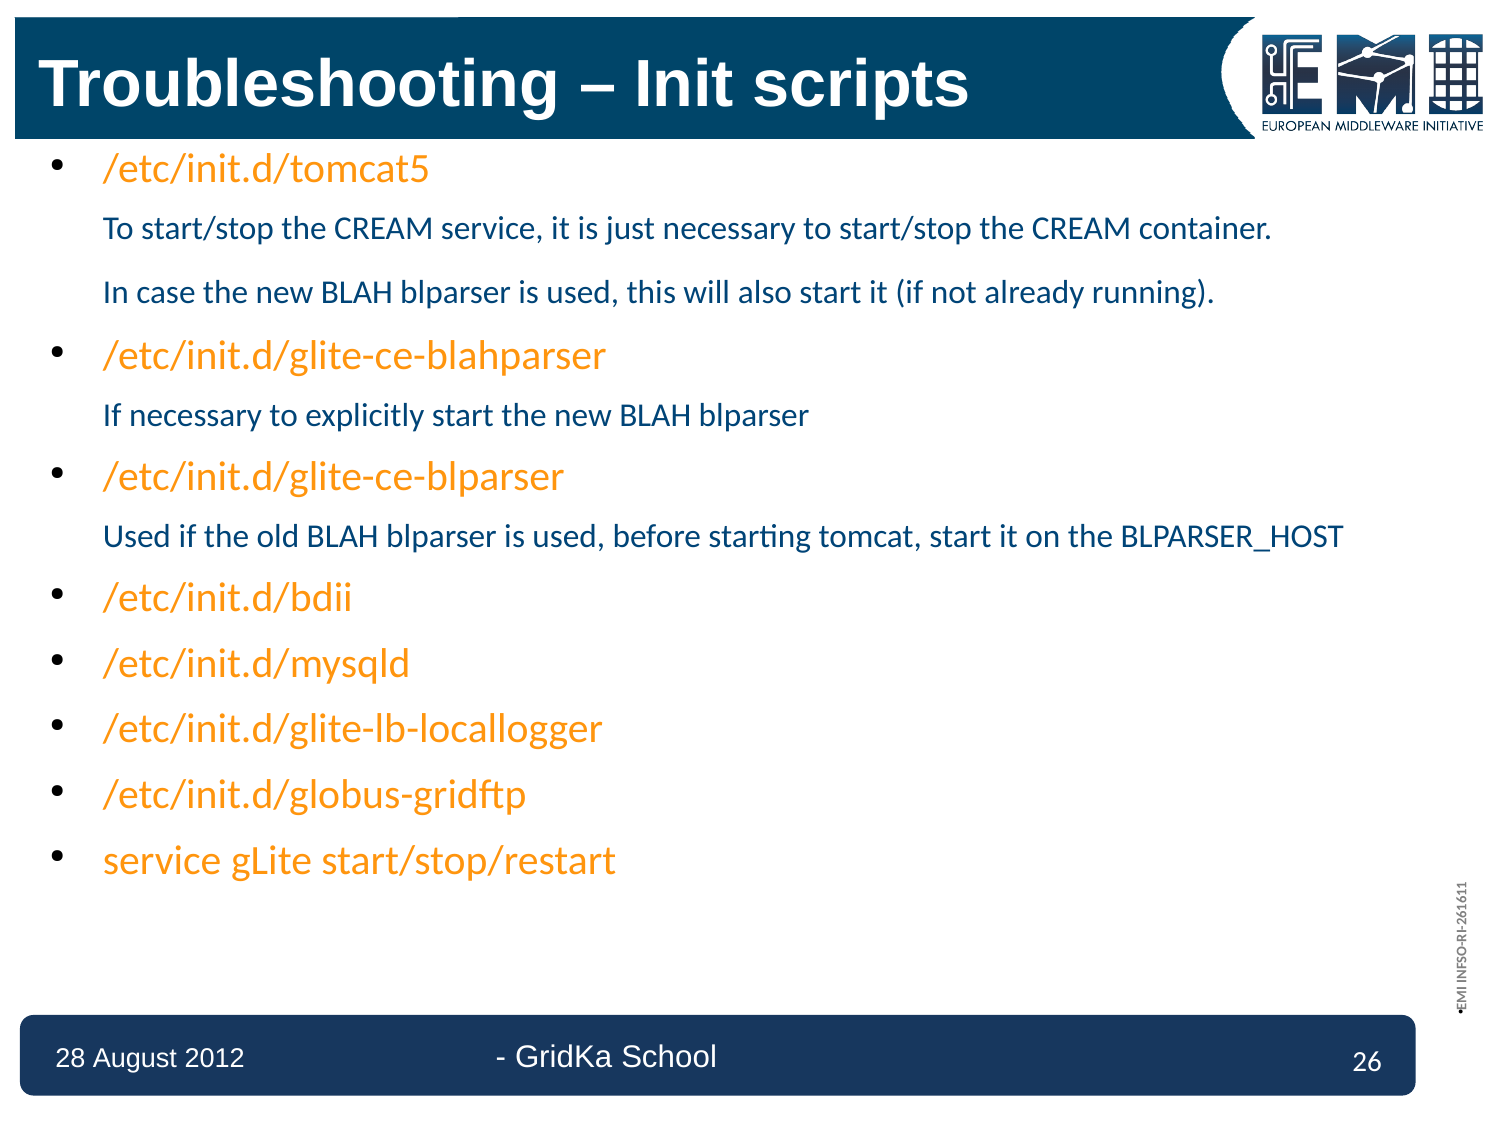

Troubleshooting – Init scripts
# /etc/init.d/tomcat5
To start/stop the CREAM service, it is just necessary to start/stop the CREAM container.
In case the new BLAH blparser is used, this will also start it (if not already running).
/etc/init.d/glite-ce-blahparser
If necessary to explicitly start the new BLAH blparser
/etc/init.d/glite-ce-blparser
Used if the old BLAH blparser is used, before starting tomcat, start it on the BLPARSER_HOST
/etc/init.d/bdii
/etc/init.d/mysqld
/etc/init.d/glite-lb-locallogger
/etc/init.d/globus-gridftp
service gLite start/stop/restart
GridKa School
26